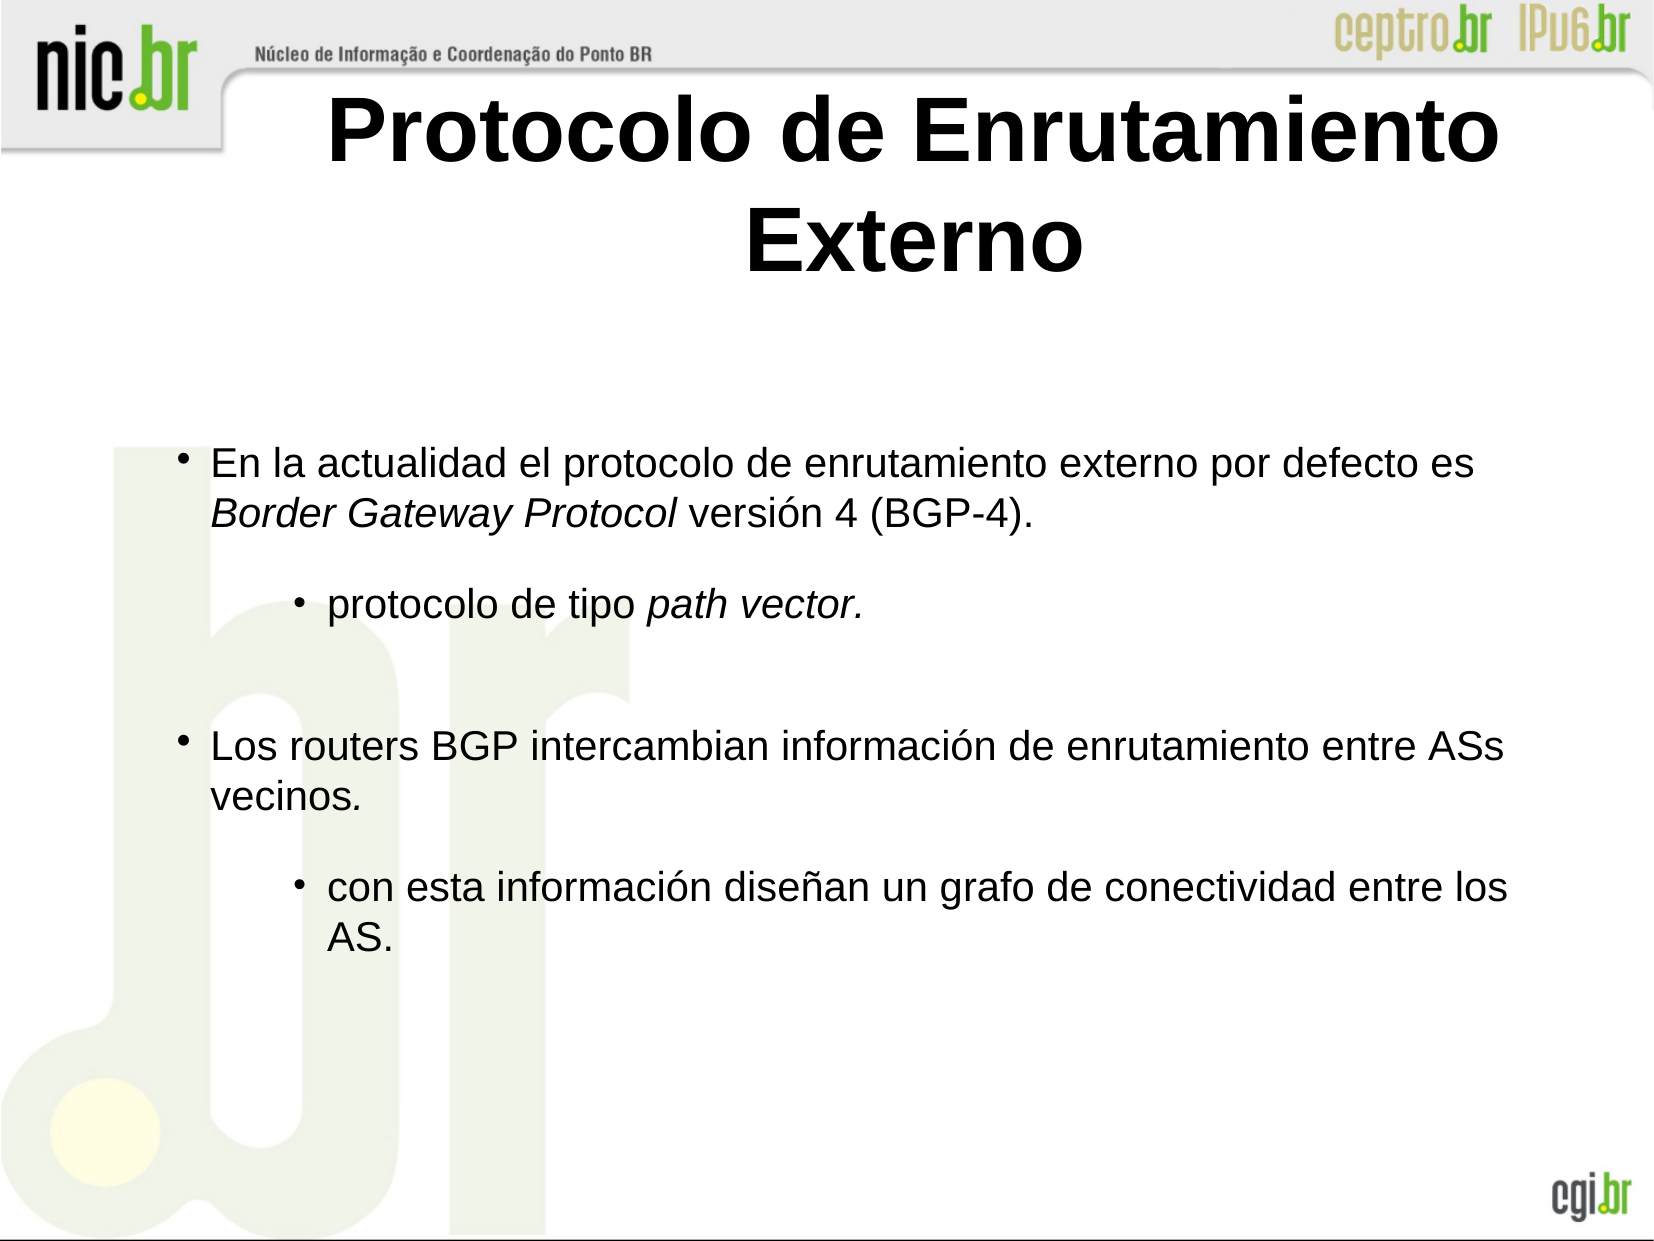

Protocolo de Enrutamiento Externo
En la actualidad el protocolo de enrutamiento externo por defecto es Border Gateway Protocol versión 4 (BGP-4).
protocolo de tipo path vector.
Los routers BGP intercambian información de enrutamiento entre ASs vecinos.
con esta información diseñan un grafo de conectividad entre los AS.